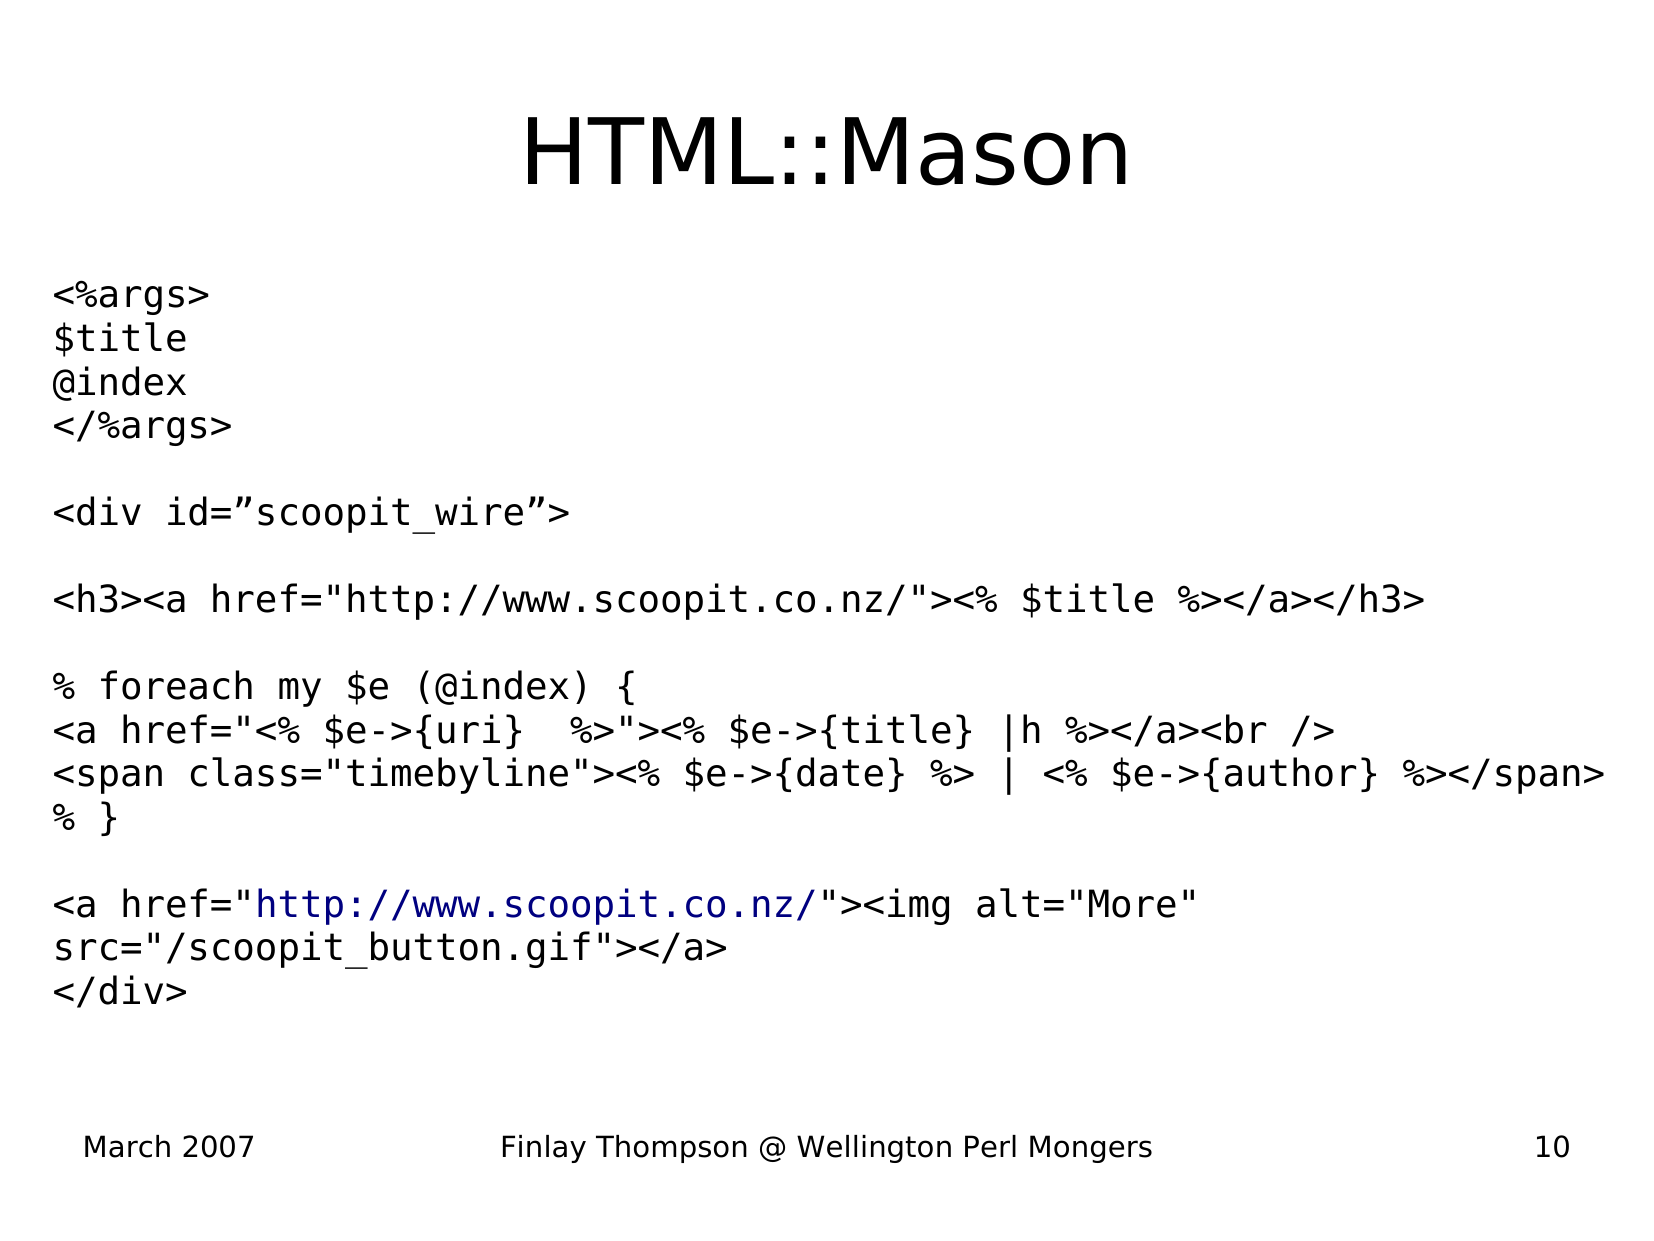

# HTML::Mason
<%args>
$title
@index
</%args>
<div id=”scoopit_wire”>
<h3><a href="http://www.scoopit.co.nz/"><% $title %></a></h3>
% foreach my $e (@index) {
<a href="<% $e->{uri} %>"><% $e->{title} |h %></a><br />
<span class="timebyline"><% $e->{date} %> | <% $e->{author} %></span>
% }
<a href="http://www.scoopit.co.nz/"><img alt="More" src="/scoopit_button.gif"></a>
</div>
March 2007
Finlay Thompson @ Wellington Perl Mongers
10